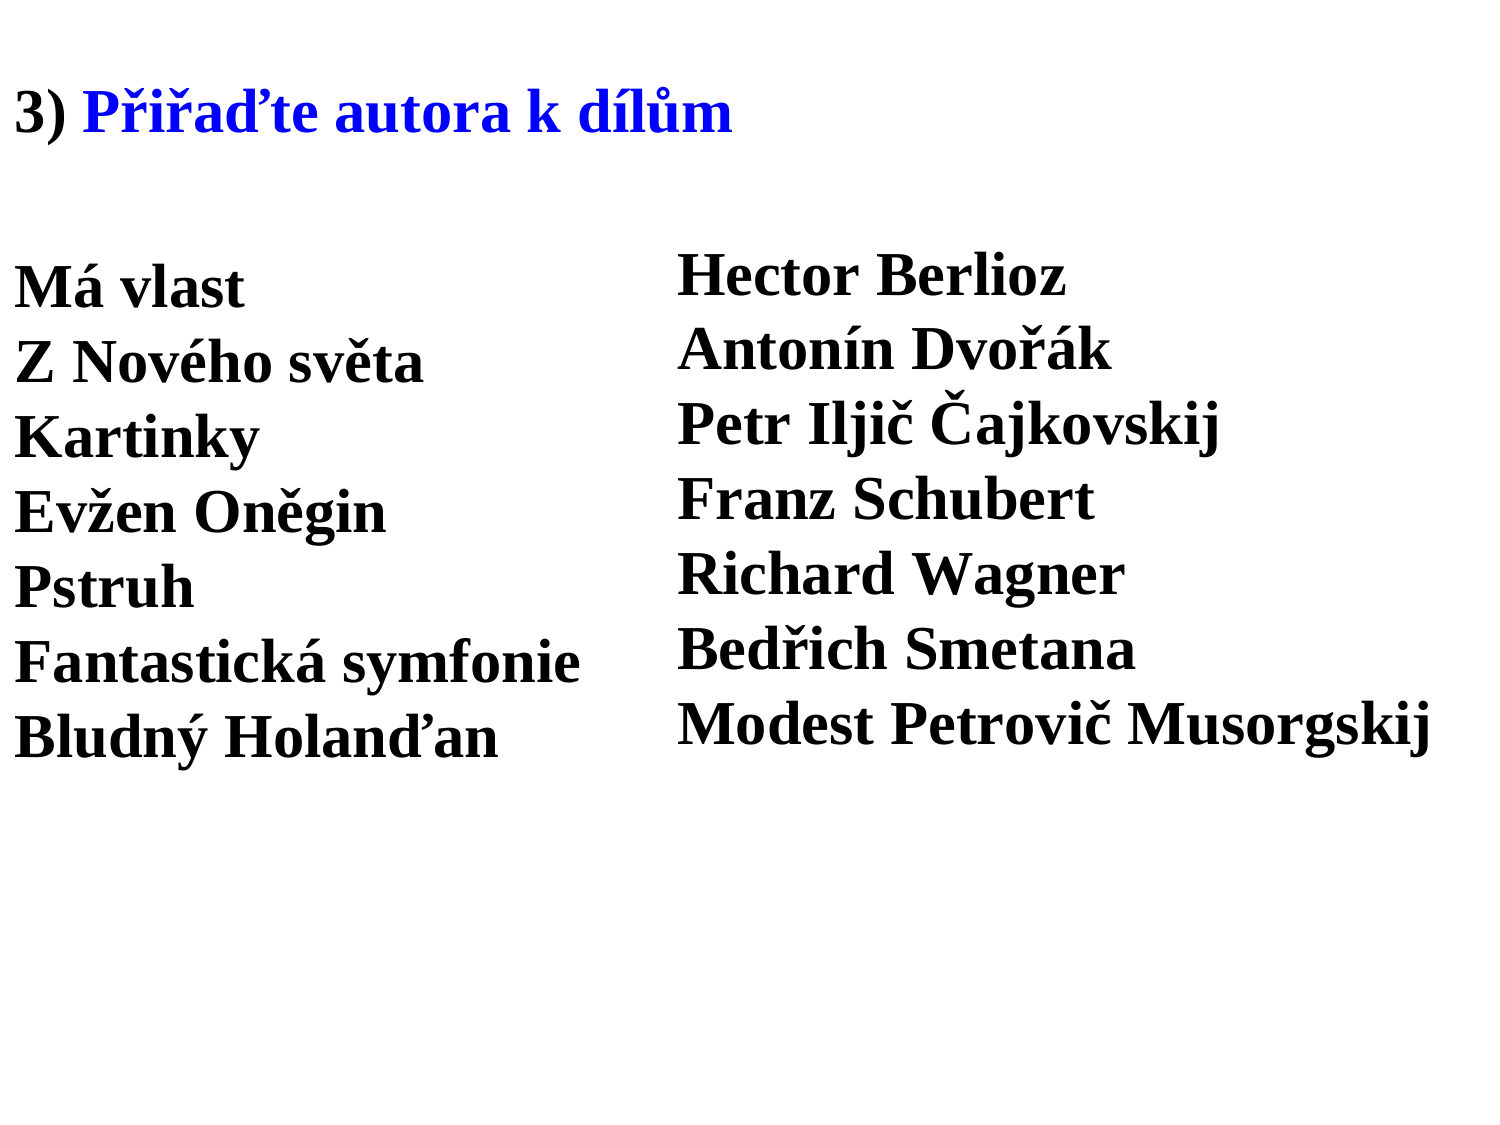

3) Přiřaďte autora k dílům
Hector Berlioz
Antonín Dvořák
Petr Iljič Čajkovskij
Franz Schubert
Richard Wagner
Bedřich Smetana
Modest Petrovič Musorgskij
Má vlast
Z Nového světa
Kartinky
Evžen Oněgin
Pstruh
Fantastická symfonie
Bludný Holanďan